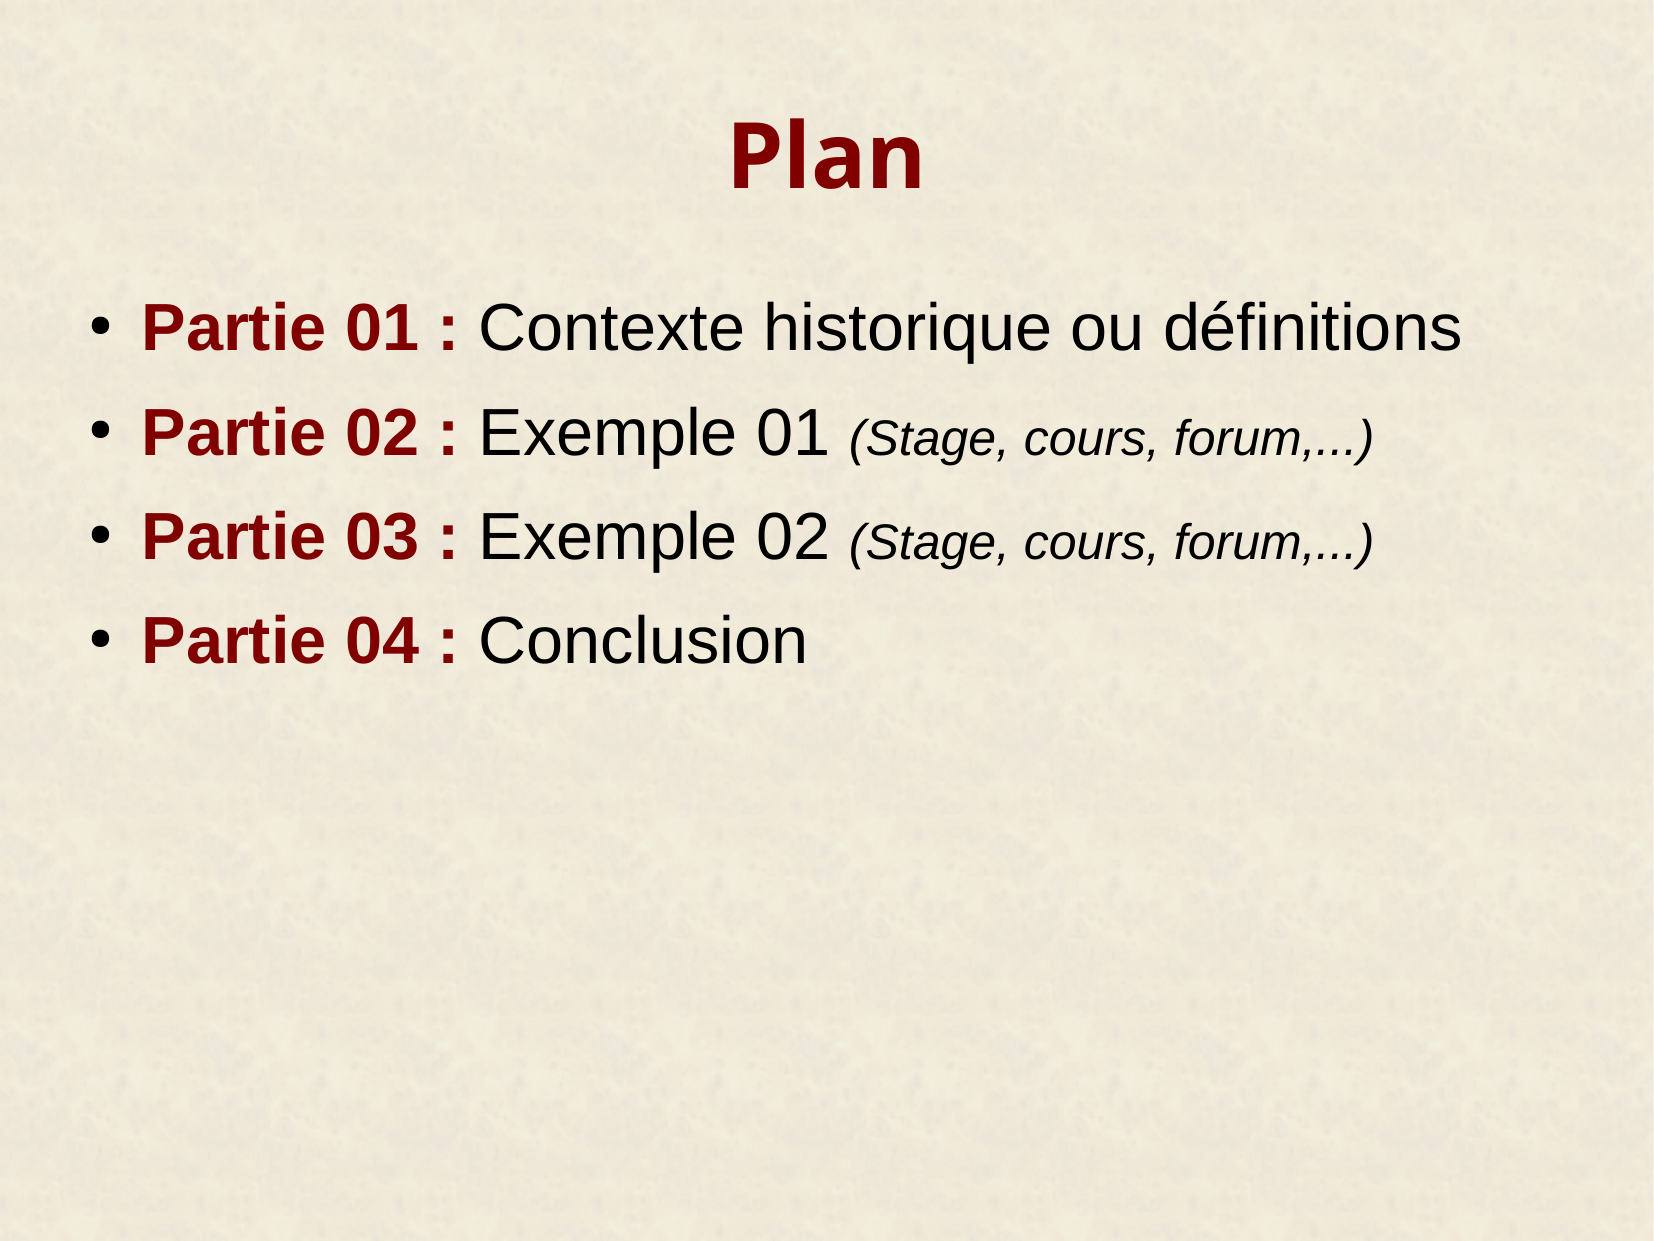

# Plan
Partie 01 : Contexte historique ou définitions
Partie 02 : Exemple 01 (Stage, cours, forum,...)
Partie 03 : Exemple 02 (Stage, cours, forum,...)
Partie 04 : Conclusion